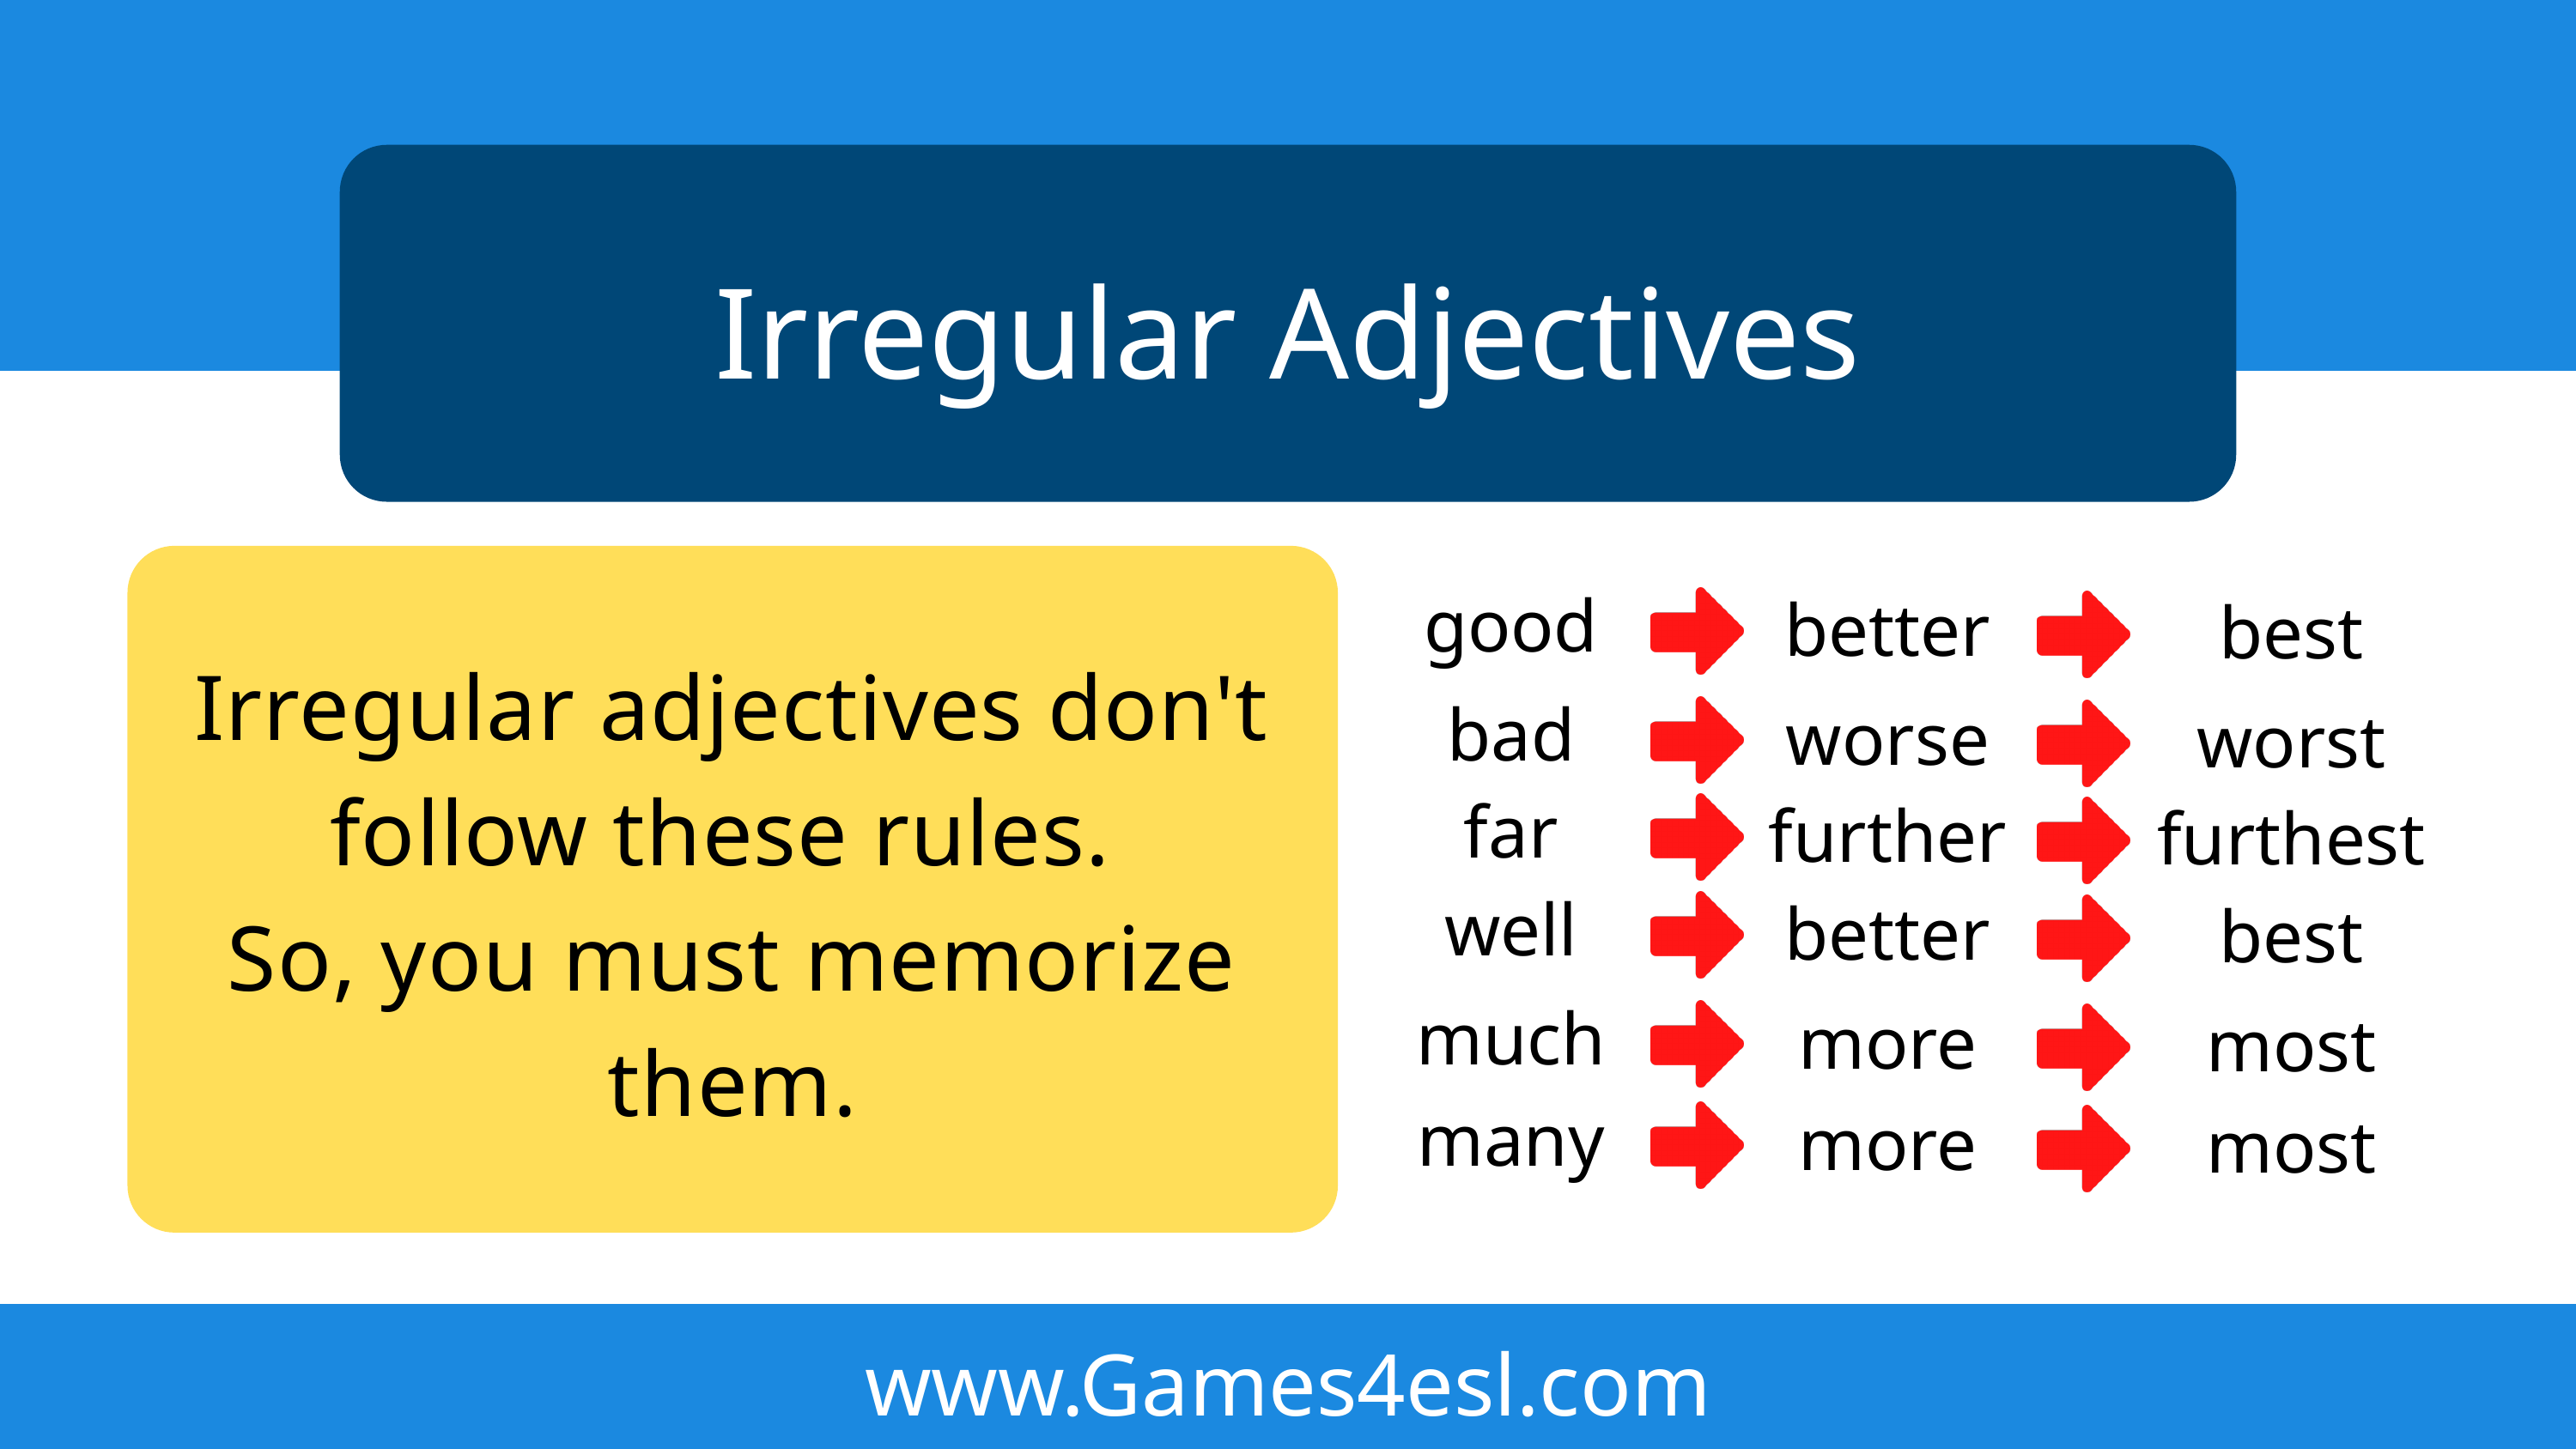

Irregular Adjectives
good
better
best
Irregular adjectives don't follow these rules.
So, you must memorize them.
bad
worse
worst
far
further
furthest
well
better
best
much
more
most
many
more
most
www.Games4esl.com